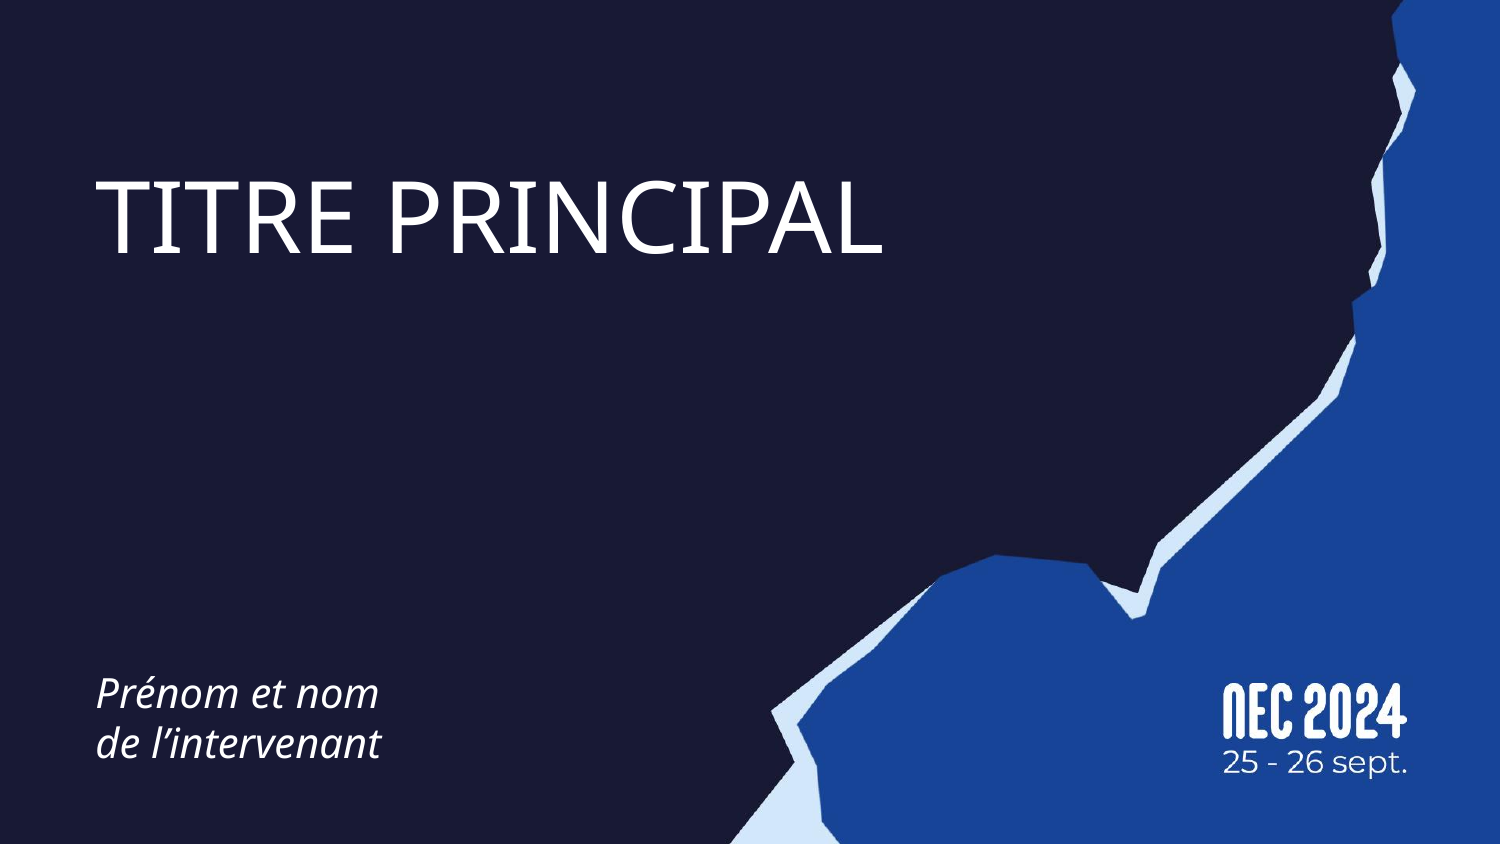

TITRE PRINCIPAL
Prénom et nom
de l’intervenant